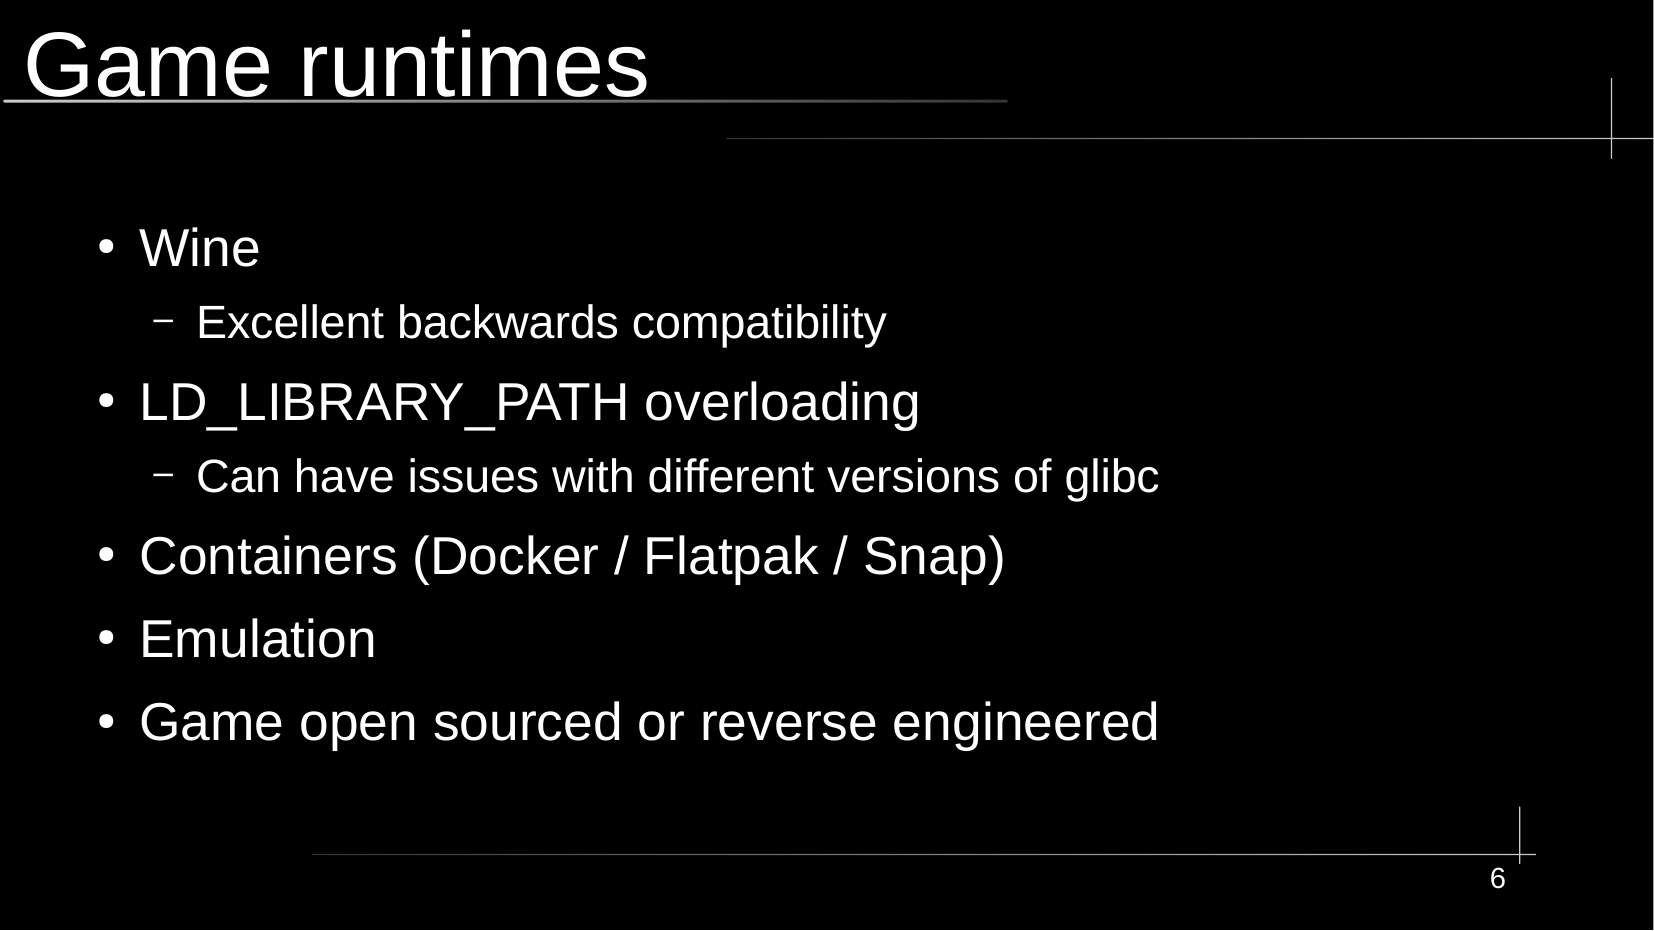

# Game runtimes
Wine
Excellent backwards compatibility
LD_LIBRARY_PATH overloading
Can have issues with different versions of glibc
Containers (Docker / Flatpak / Snap)
Emulation
Game open sourced or reverse engineered
6